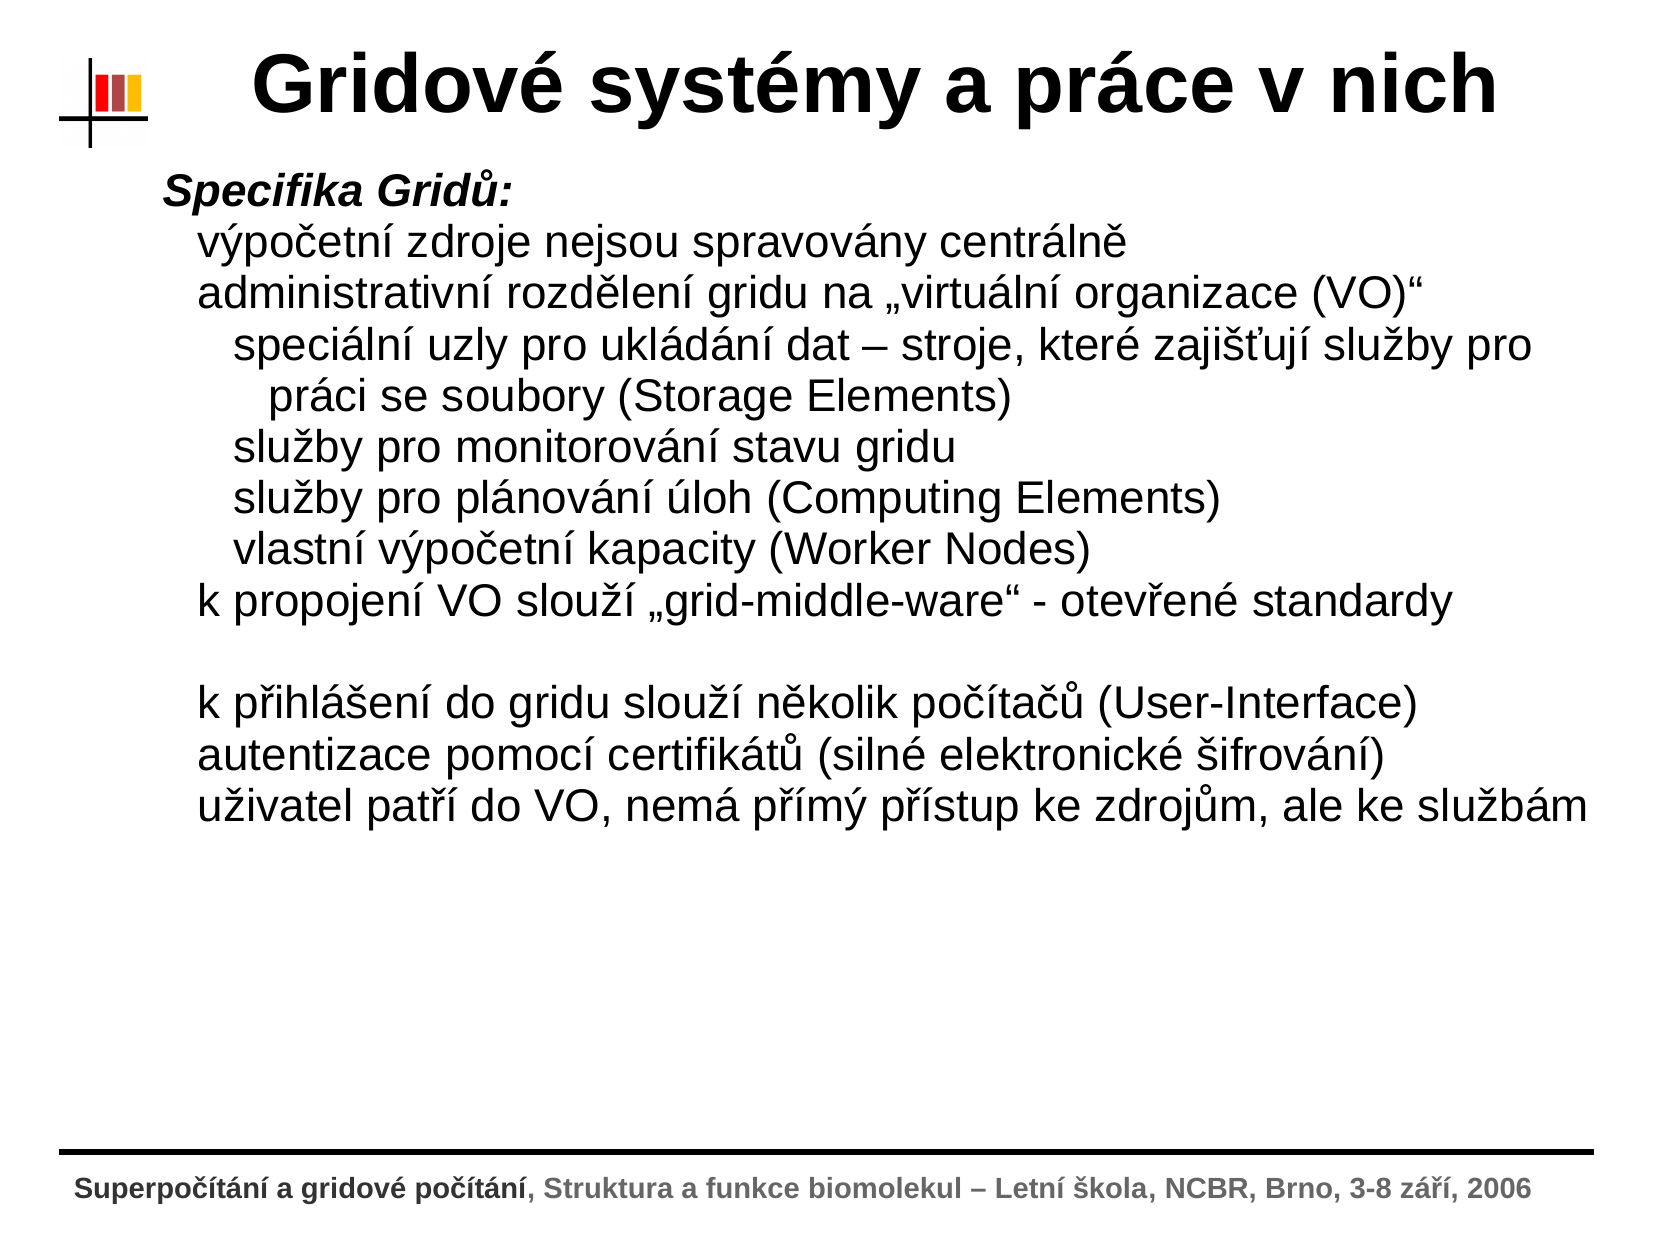

Gridové systémy a práce v nich
Specifika Gridů:
výpočetní zdroje nejsou spravovány centrálně
administrativní rozdělení gridu na „virtuální organizace (VO)“
speciální uzly pro ukládání dat – stroje, které zajišťují služby pro práci se soubory (Storage Elements)
služby pro monitorování stavu gridu
služby pro plánování úloh (Computing Elements)
vlastní výpočetní kapacity (Worker Nodes)
k propojení VO slouží „grid-middle-ware“ - otevřené standardy
k přihlášení do gridu slouží několik počítačů (User-Interface)
autentizace pomocí certifikátů (silné elektronické šifrování)
uživatel patří do VO, nemá přímý přístup ke zdrojům, ale ke službám
Superpočítání a gridové počítání, Struktura a funkce biomolekul – Letní škola, NCBR, Brno, 3-8 září, 2006